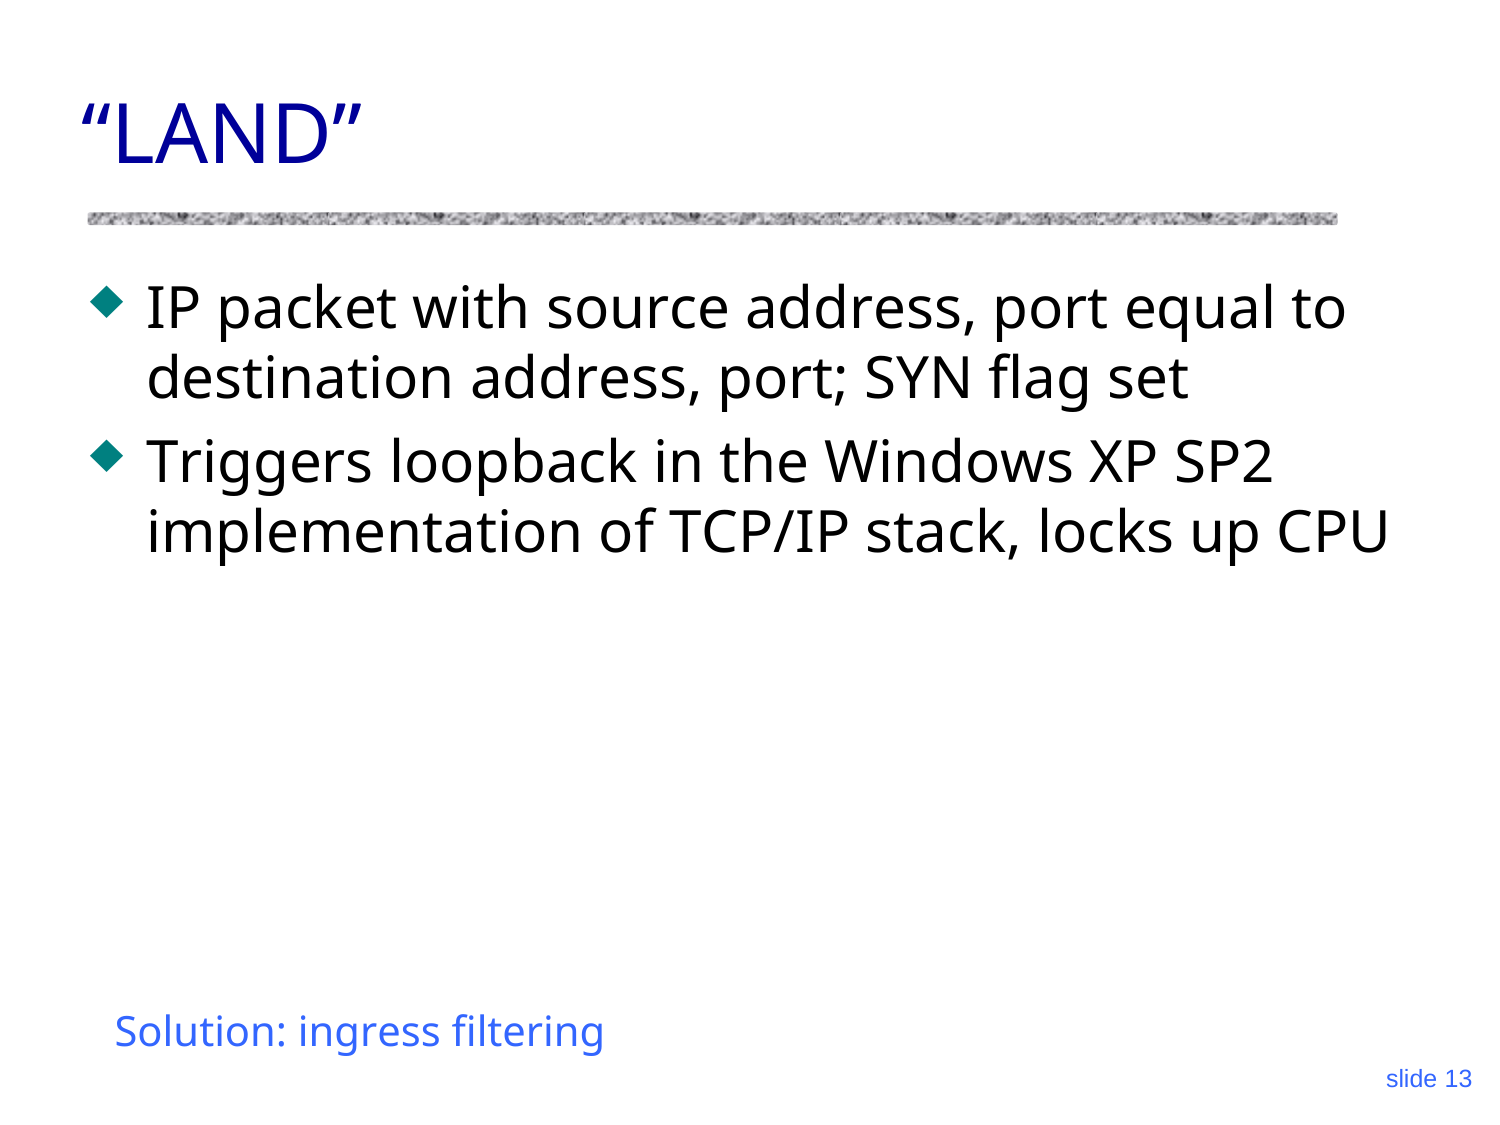

# “LAND”
IP packet with source address, port equal to destination address, port; SYN flag set
Triggers loopback in the Windows XP SP2 implementation of TCP/IP stack, locks up CPU
Solution: ingress filtering
slide